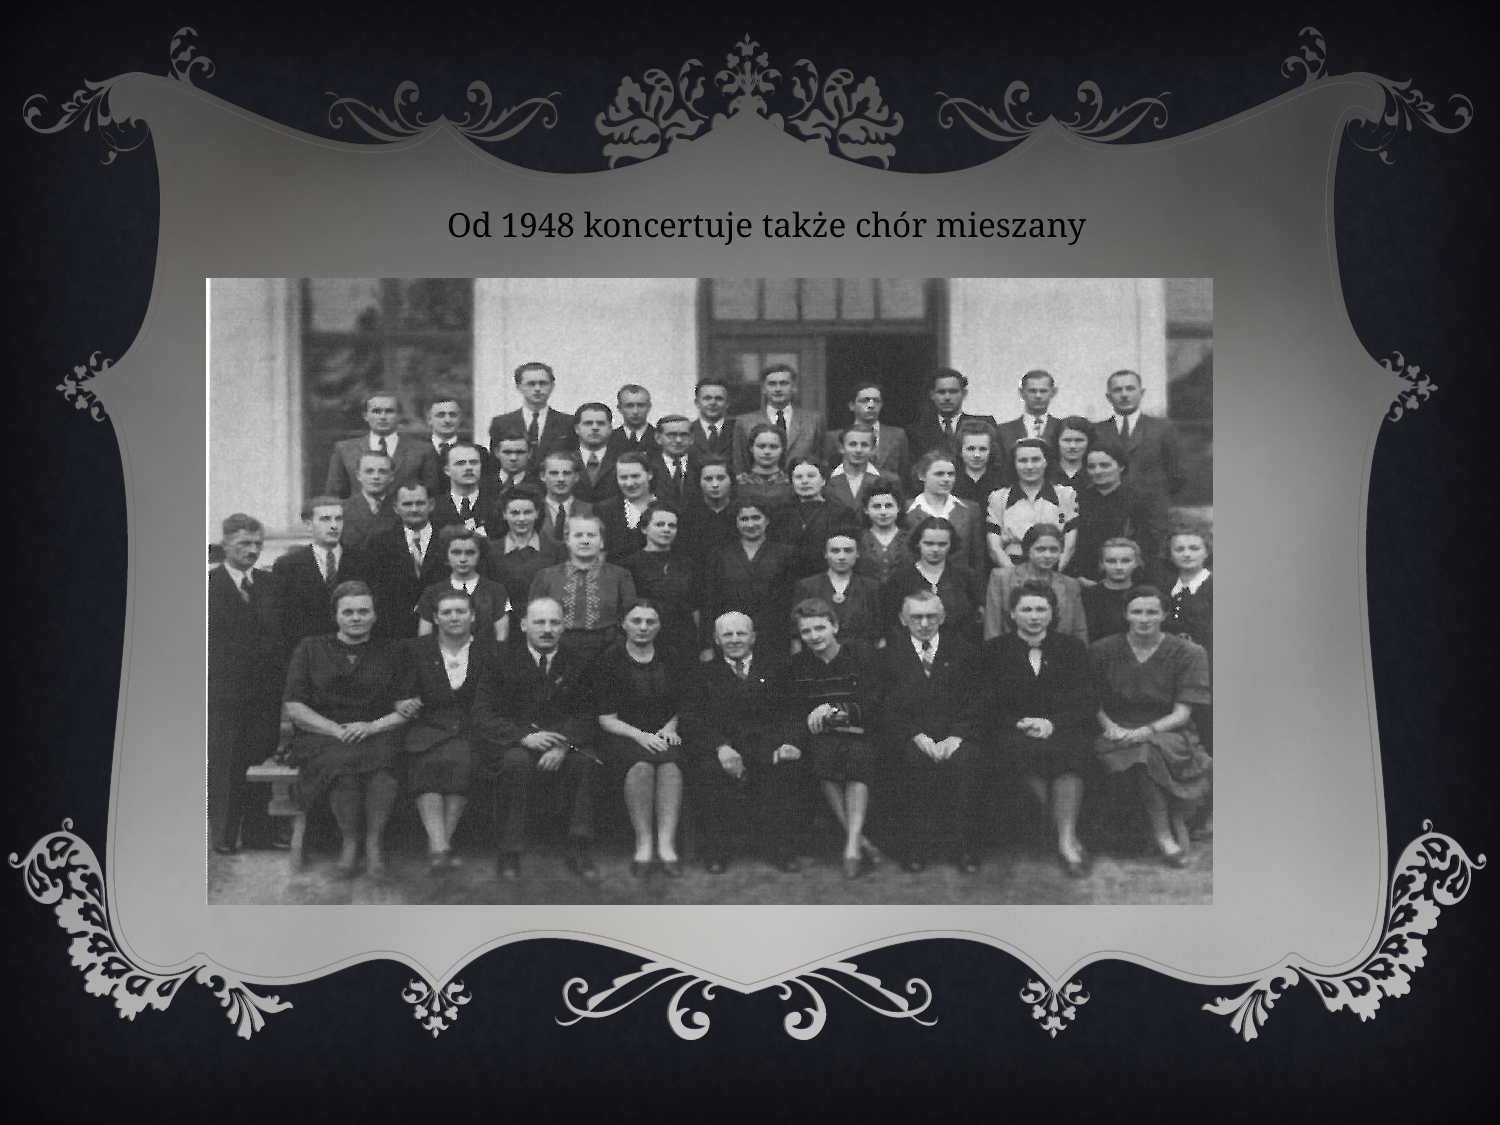

# Od 1948 koncertuje także chór mieszany